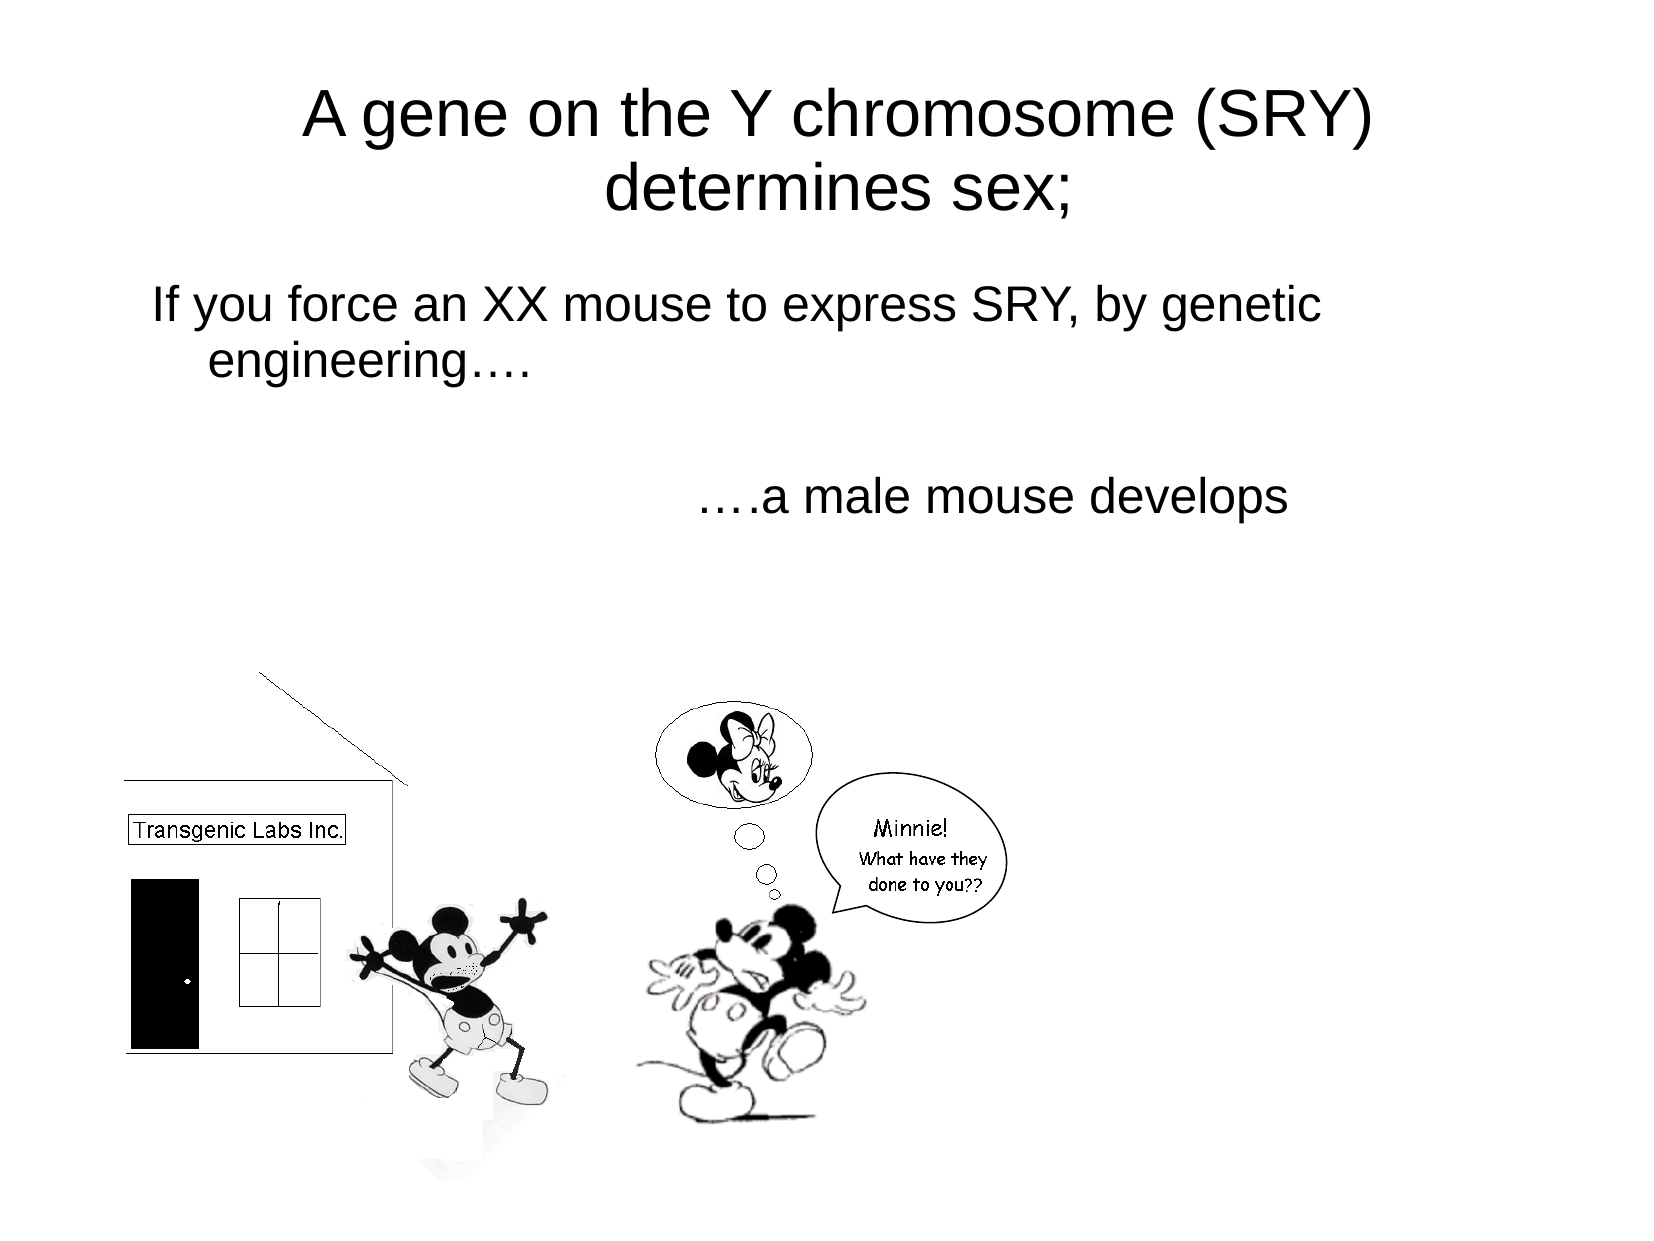

# A gene on the Y chromosome (SRY) determines sex;
If you force an XX mouse to express SRY, by genetic engineering….
 ….a male mouse develops